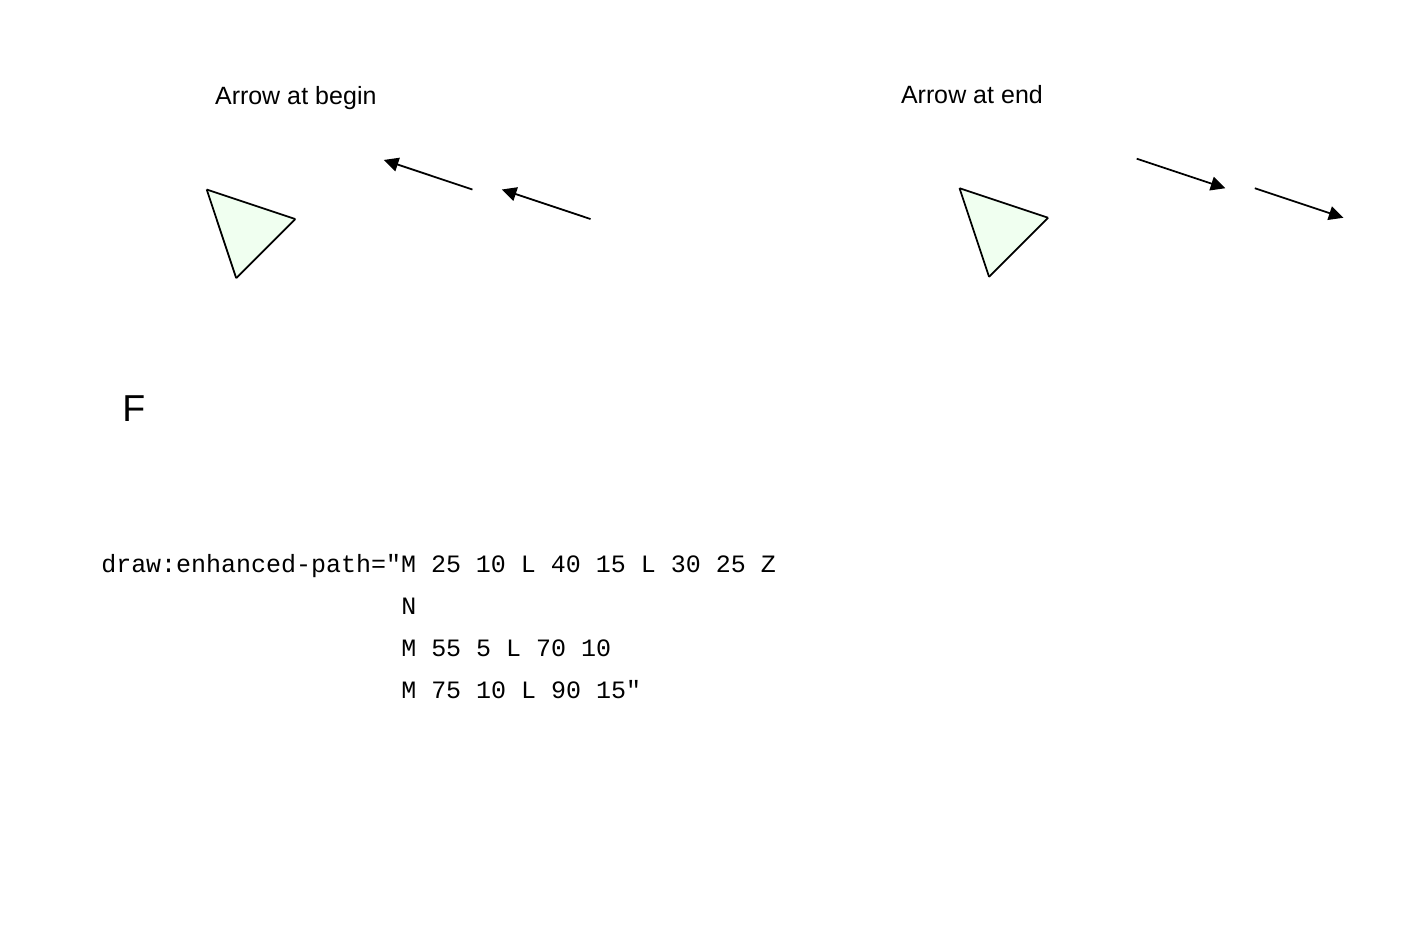

Arrow at end
Arrow at begin
F
draw:enhanced-path="M 25 10 L 40 15 L 30 25 Z
 N
 M 55 5 L 70 10
 M 75 10 L 90 15"